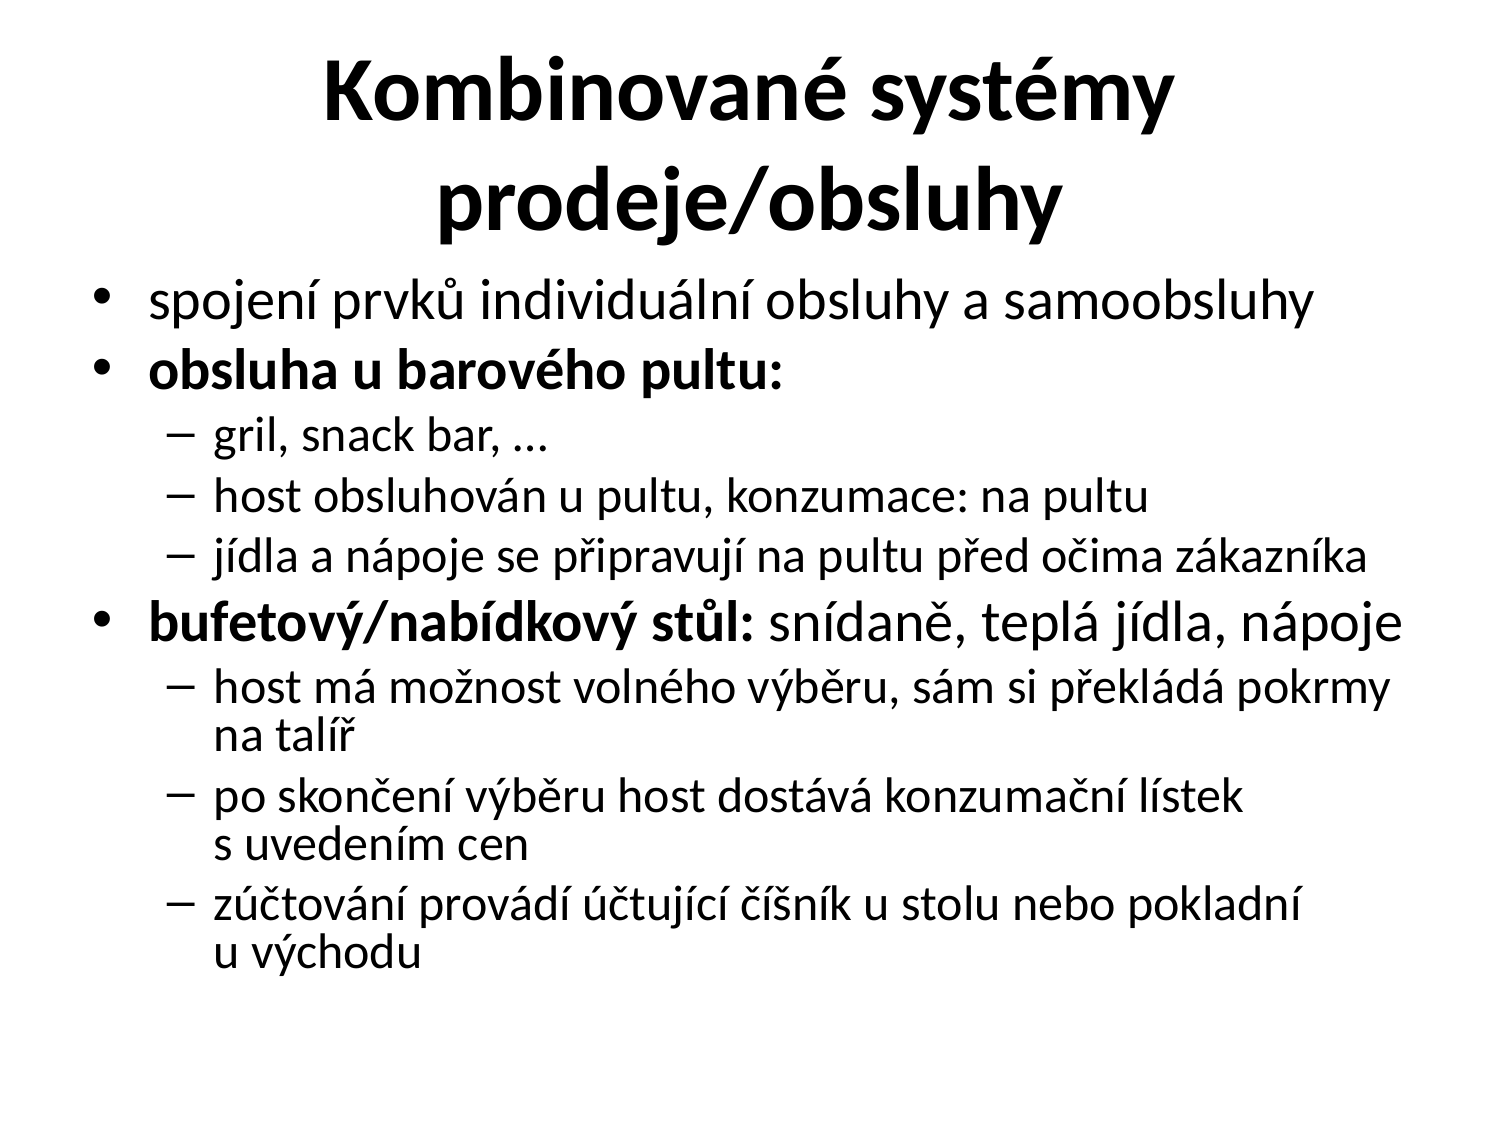

# Kombinované systémy prodeje/obsluhy
spojení prvků individuální obsluhy a samoobsluhy
obsluha u barového pultu:
gril, snack bar, …
host obsluhován u pultu, konzumace: na pultu
jídla a nápoje se připravují na pultu před očima zákazníka
bufetový/nabídkový stůl: snídaně, teplá jídla, nápoje
host má možnost volného výběru, sám si překládá pokrmy na talíř
po skončení výběru host dostává konzumační lístek
s uvedením cen
zúčtování provádí účtující číšník u stolu nebo pokladní
u východu